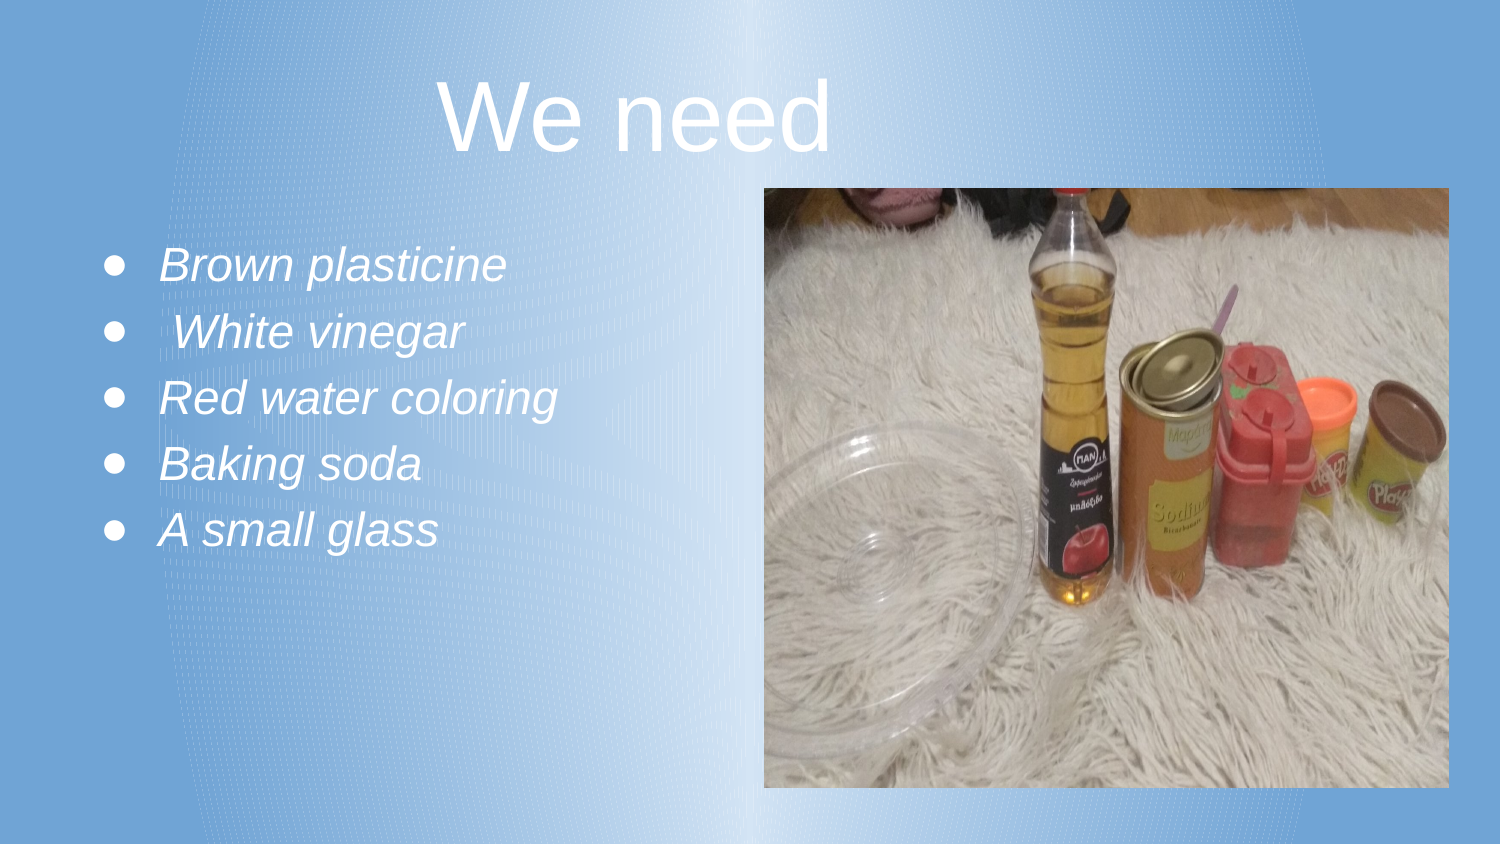

# We need
Brown plasticine
 White vinegar
Red water coloring
Baking soda
A small glass